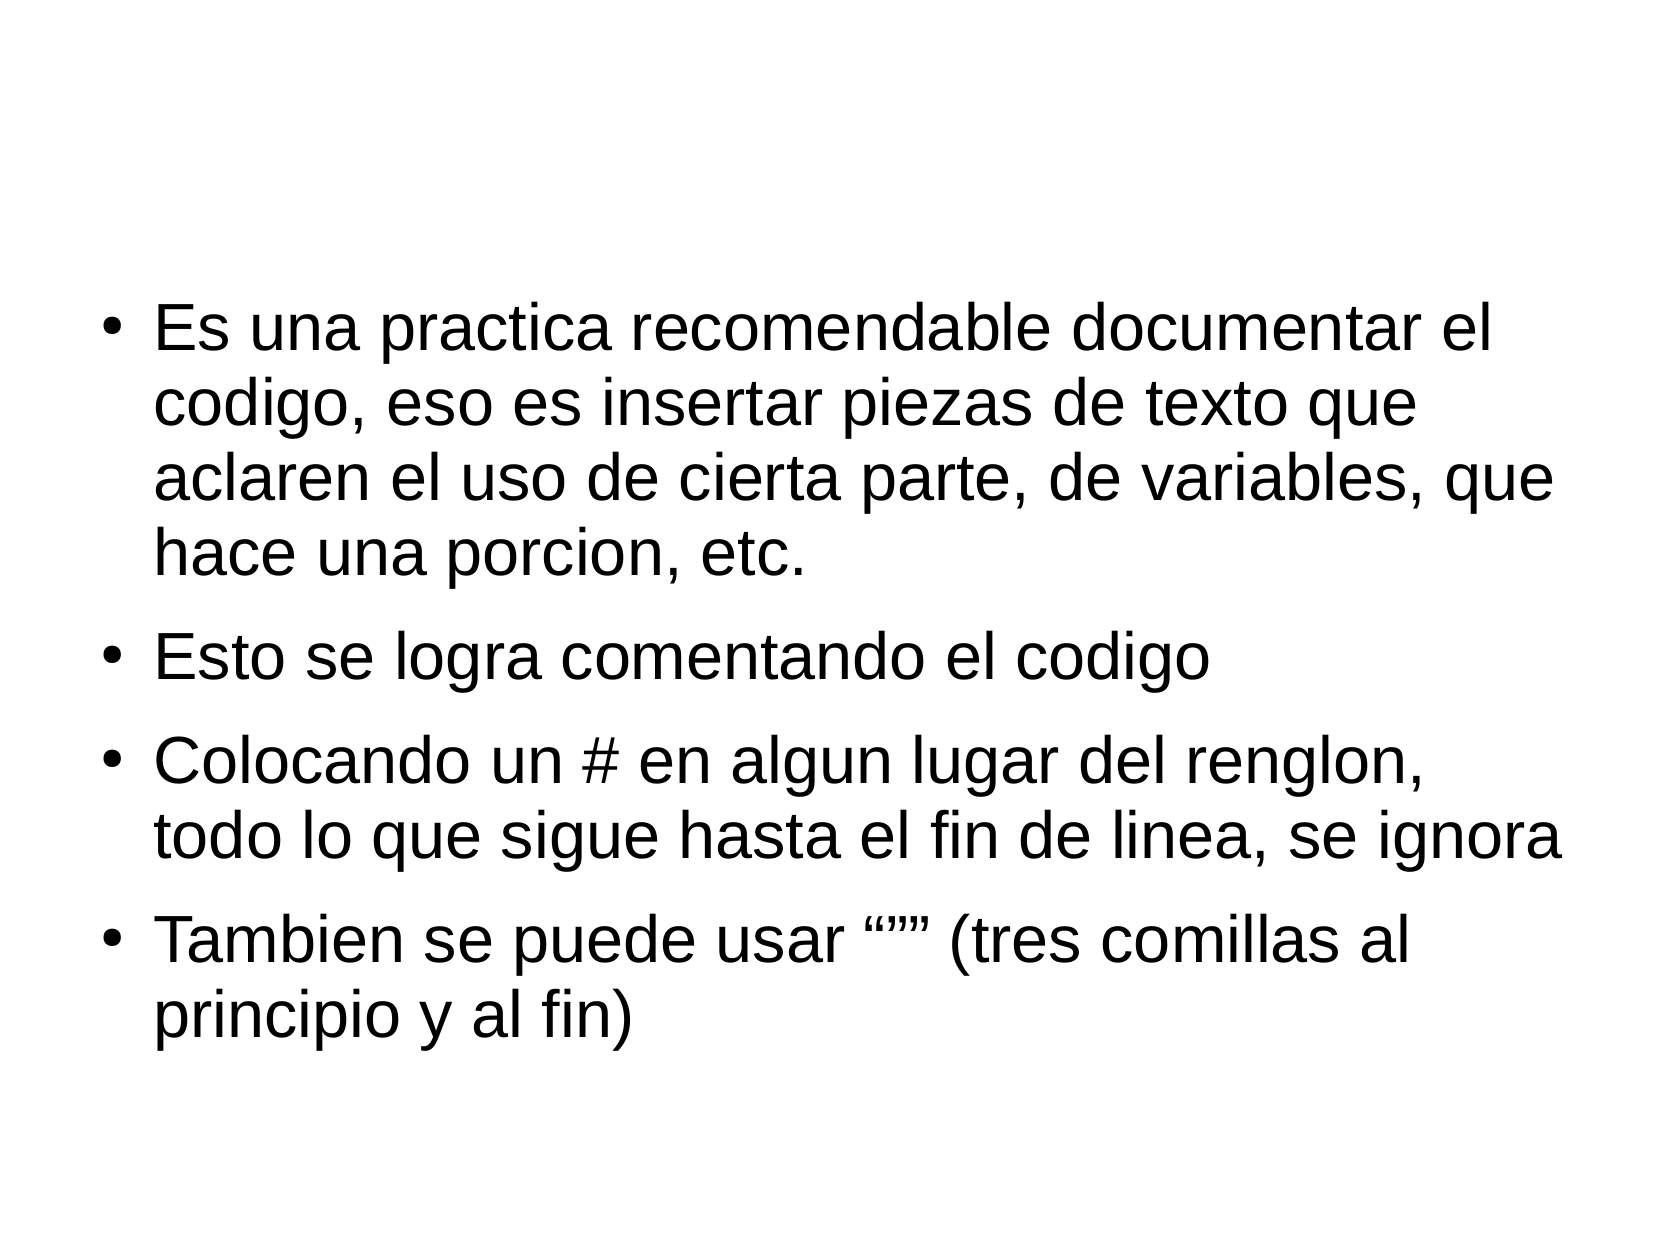

#
Es una practica recomendable documentar el codigo, eso es insertar piezas de texto que aclaren el uso de cierta parte, de variables, que hace una porcion, etc.
Esto se logra comentando el codigo
Colocando un # en algun lugar del renglon, todo lo que sigue hasta el fin de linea, se ignora
Tambien se puede usar “”” (tres comillas al principio y al fin)